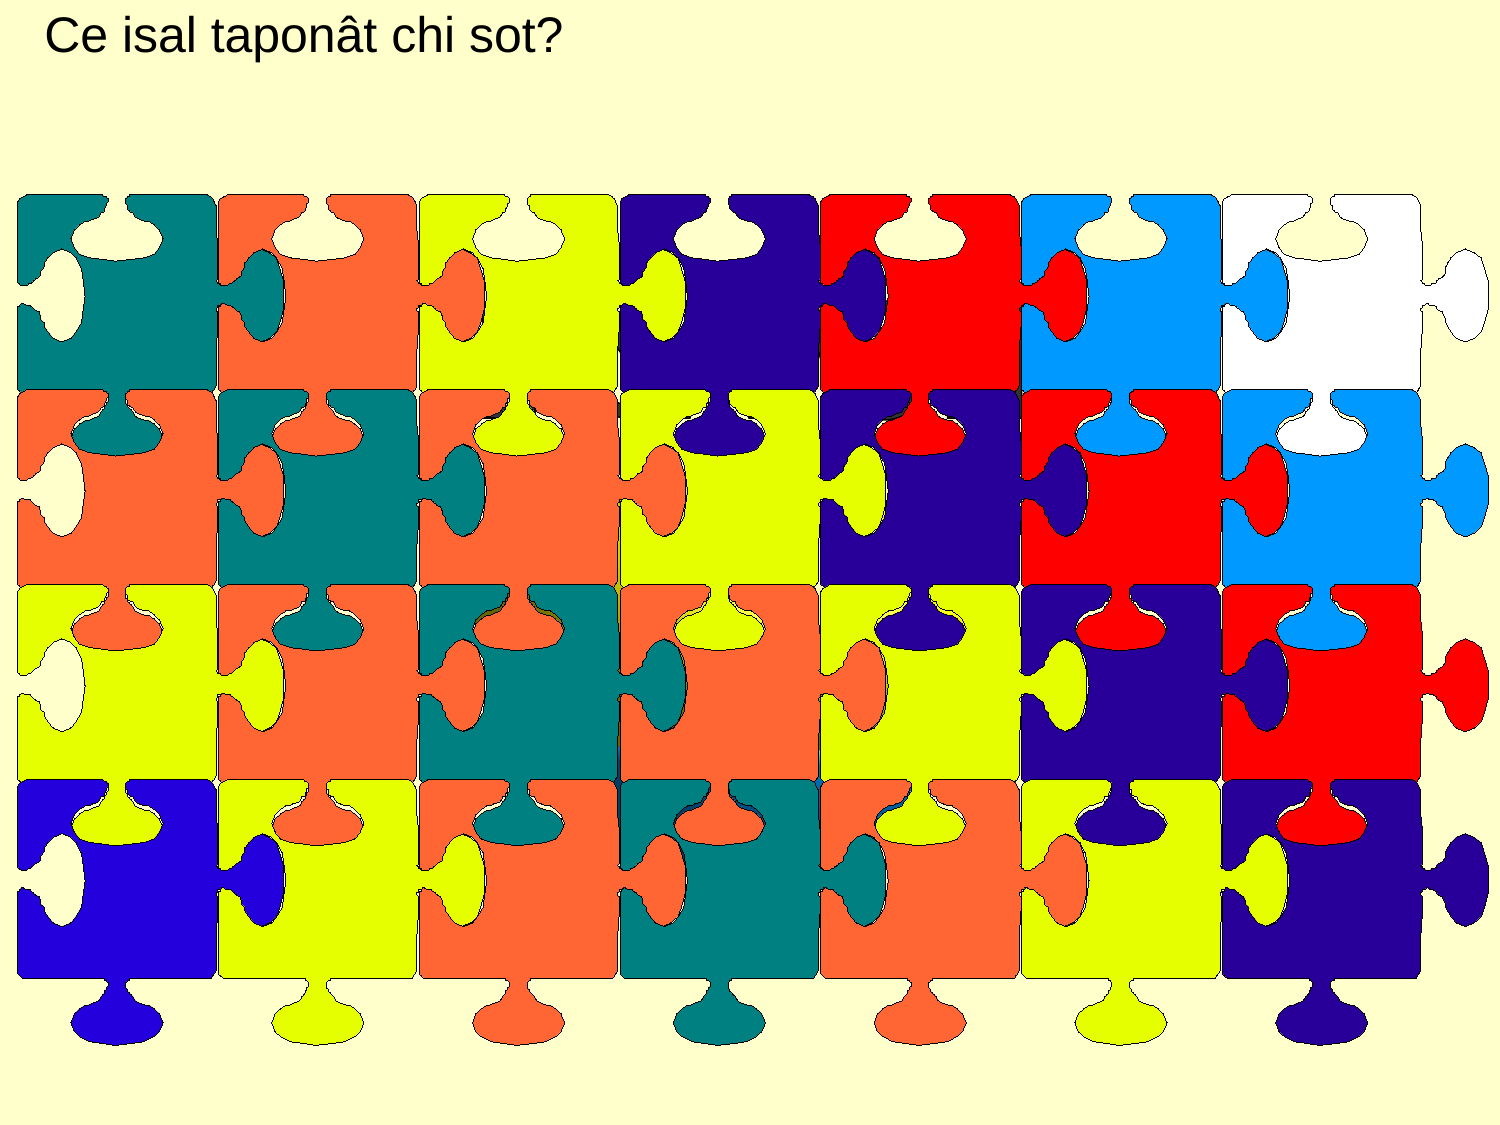

Ce isal taponât chi sot?
IL SAVON